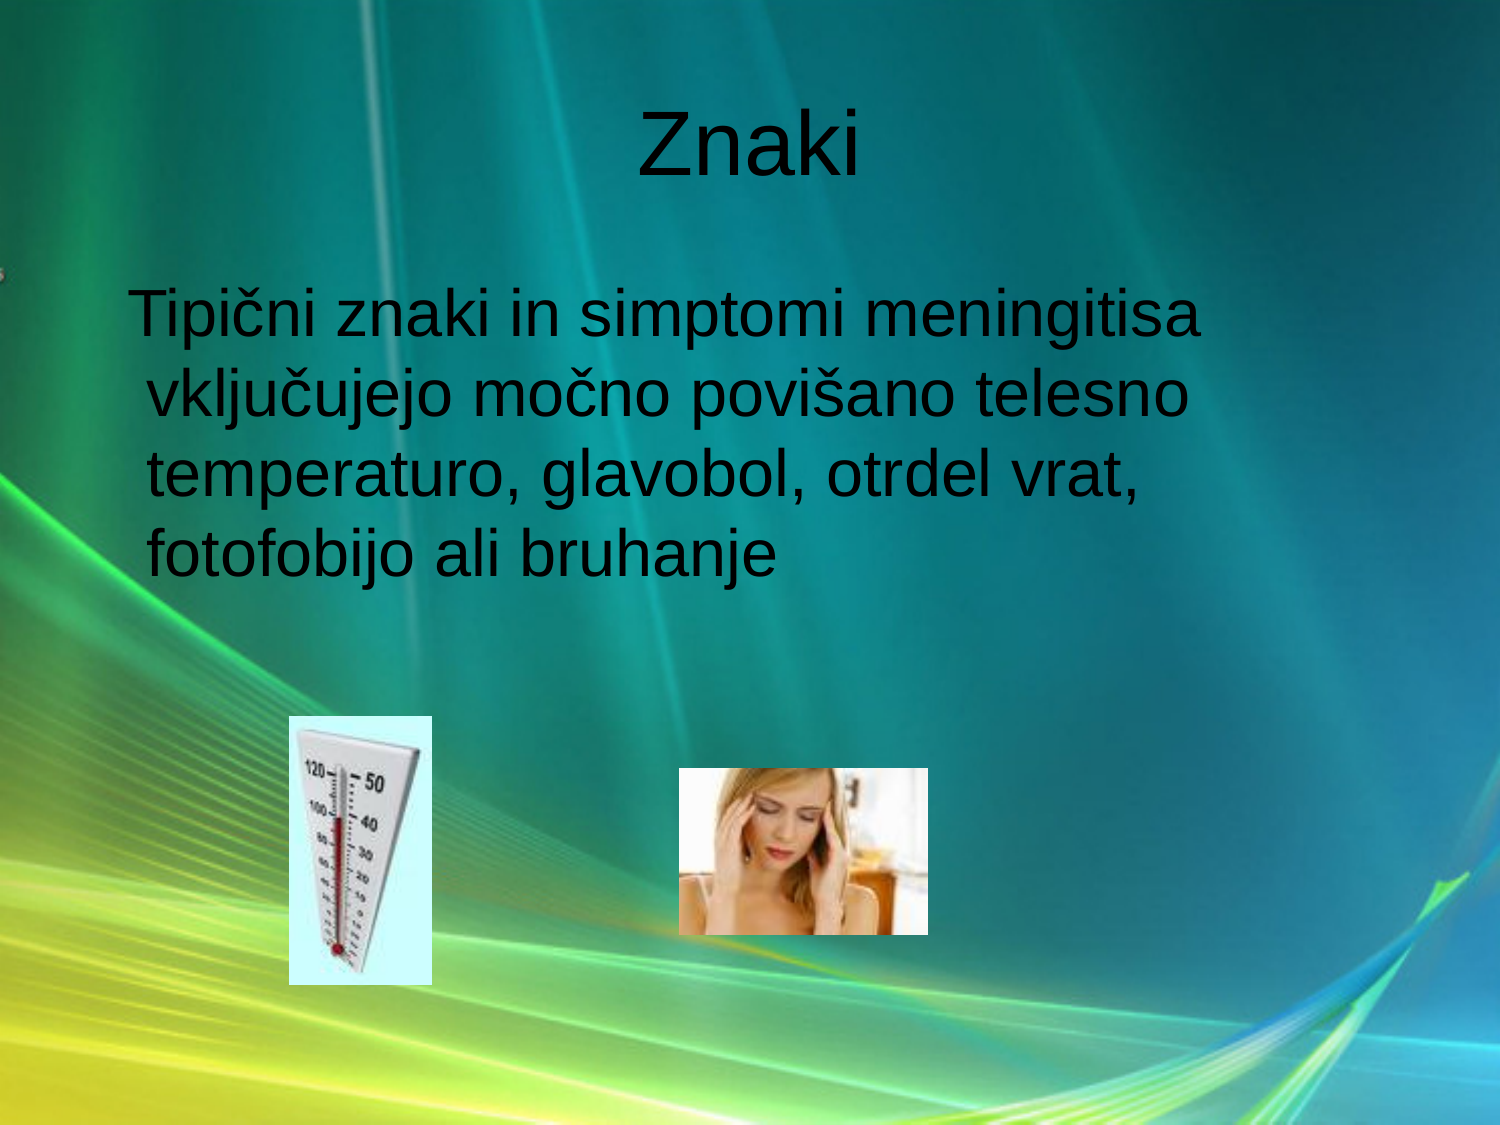

# Znaki
 Tipični znaki in simptomi meningitisa vključujejo močno povišano telesno temperaturo, glavobol, otrdel vrat, fotofobijo ali bruhanje